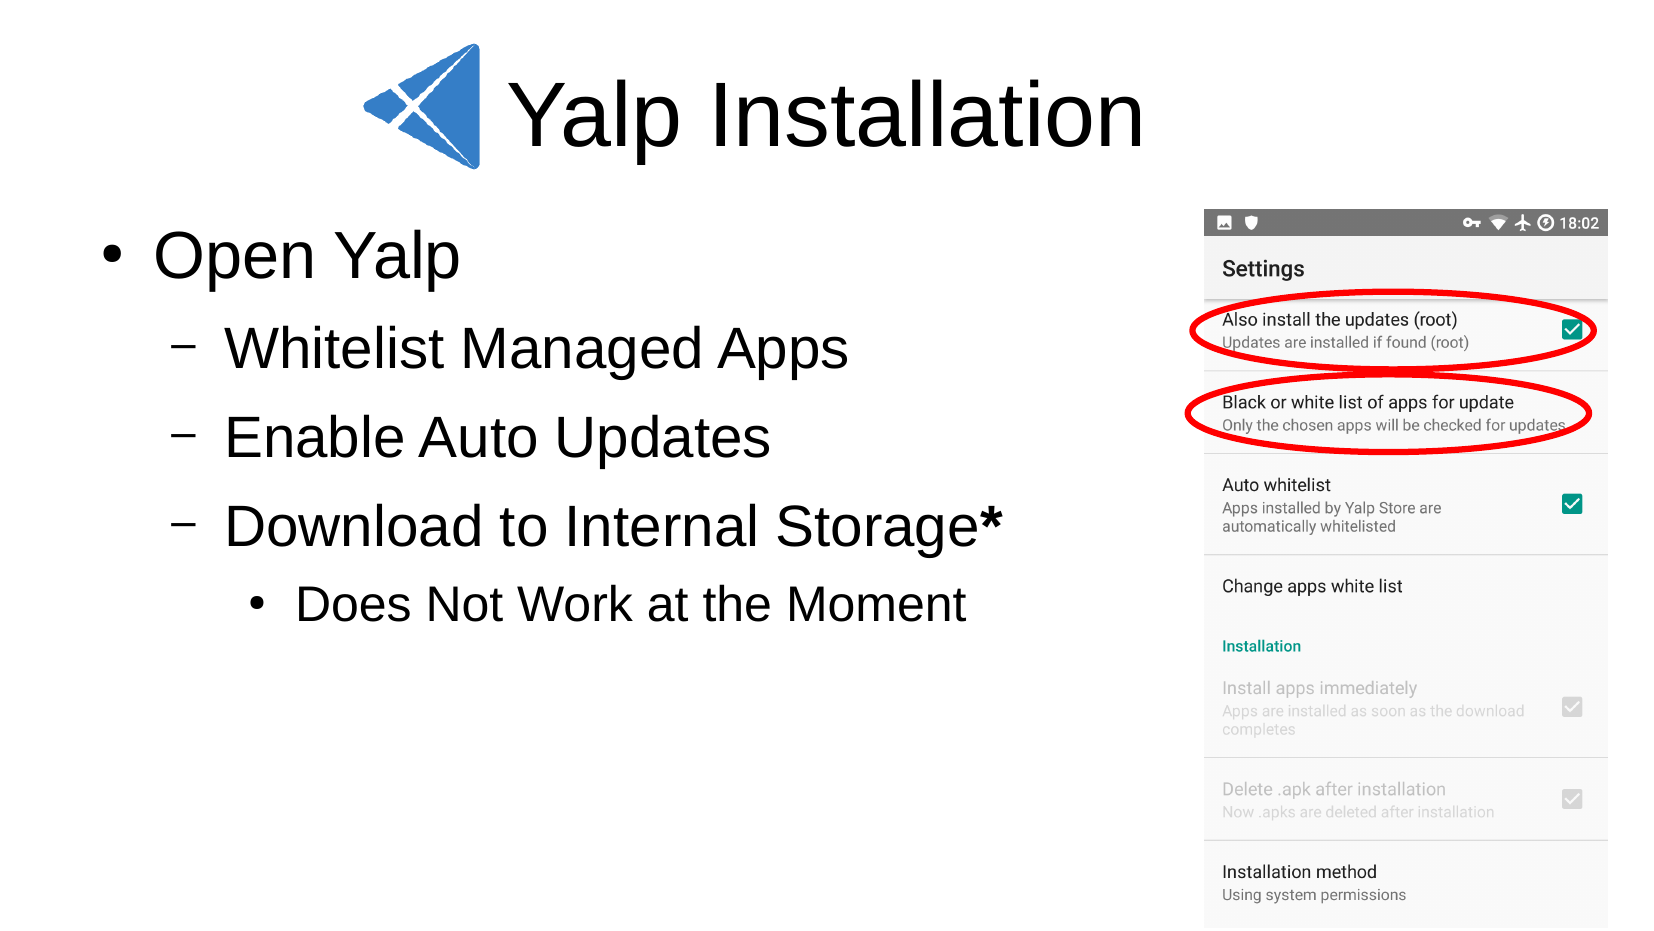

# Yalp Installation
Open Yalp
Whitelist Managed Apps
Enable Auto Updates
Download to Internal Storage*
Does Not Work at the Moment